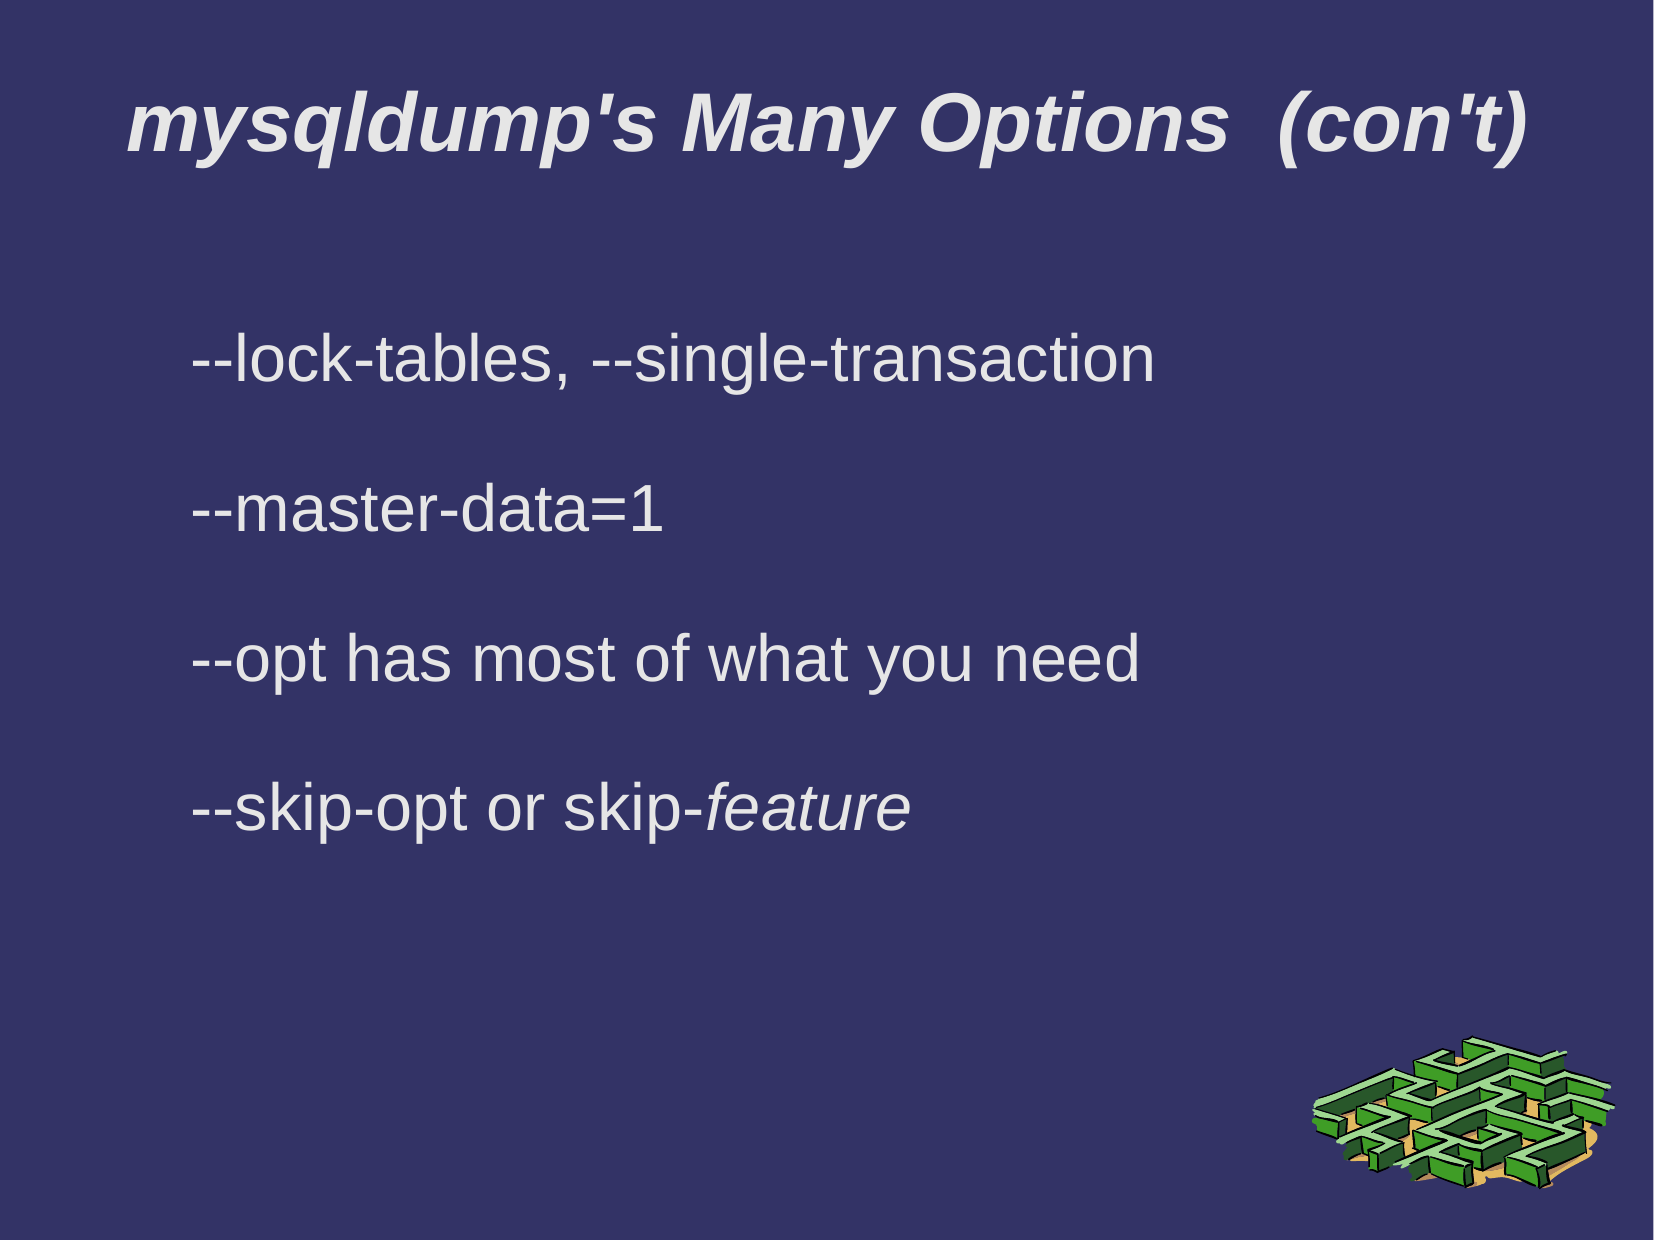

# mysqldump's Many Options (con't)
--lock-tables, --single-transaction
--master-data=1
--opt has most of what you need
--skip-opt or skip-feature